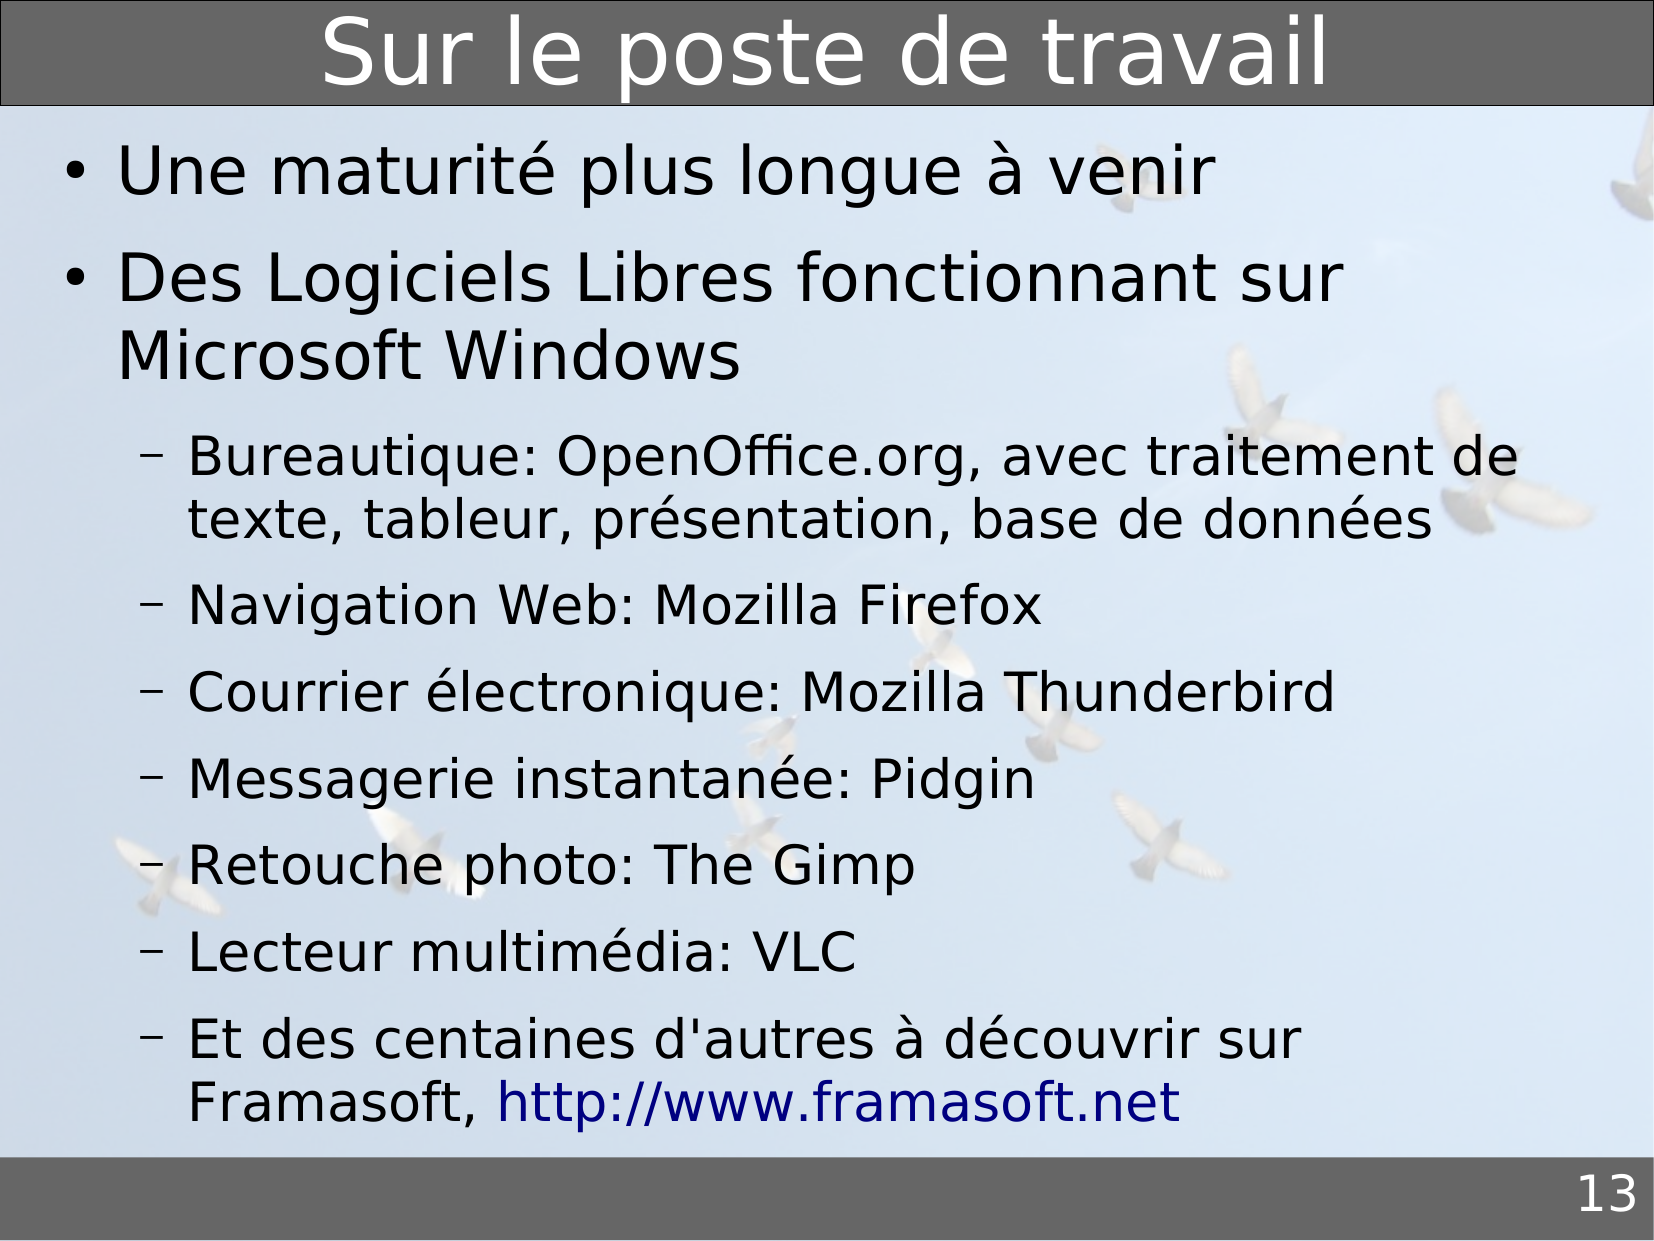

# Sur le poste de travail
Une maturité plus longue à venir
Des Logiciels Libres fonctionnant sur Microsoft Windows
Bureautique: OpenOffice.org, avec traitement de texte, tableur, présentation, base de données
Navigation Web: Mozilla Firefox
Courrier électronique: Mozilla Thunderbird
Messagerie instantanée: Pidgin
Retouche photo: The Gimp
Lecteur multimédia: VLC
Et des centaines d'autres à découvrir sur Framasoft, http://www.framasoft.net